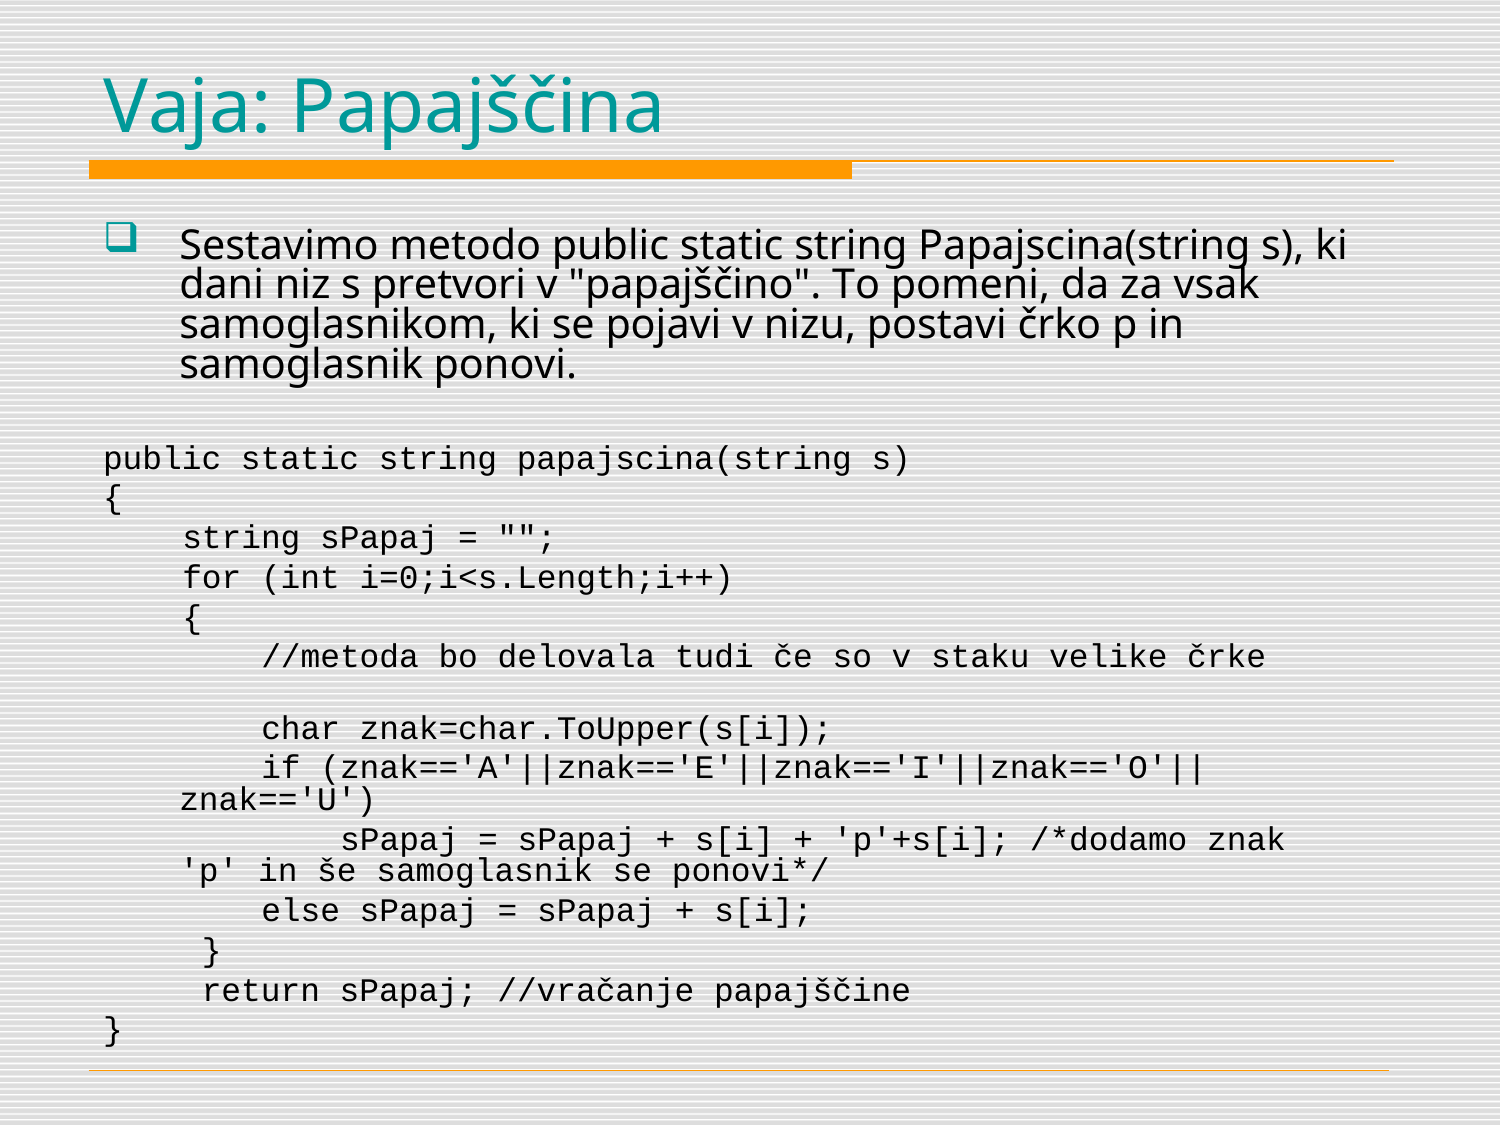

# Vaja: Papajščina
Sestavimo metodo public static string Papajscina(string s), ki dani niz s pretvori v "papajščino". To pomeni, da za vsak samoglasnikom, ki se pojavi v nizu, postavi črko p in samoglasnik ponovi.
public static string papajscina(string s)
{
 string sPapaj = "";
 for (int i=0;i<s.Length;i++)
 {
 //metoda bo delovala tudi če so v staku velike črke
 char znak=char.ToUpper(s[i]);
 if (znak=='A'||znak=='E'||znak=='I'||znak=='O'||znak=='U')
 sPapaj = sPapaj + s[i] + 'p'+s[i]; /*dodamo znak 				'p' in še samoglasnik se ponovi*/
 else sPapaj = sPapaj + s[i];
 }
 return sPapaj; //vračanje papajščine
}